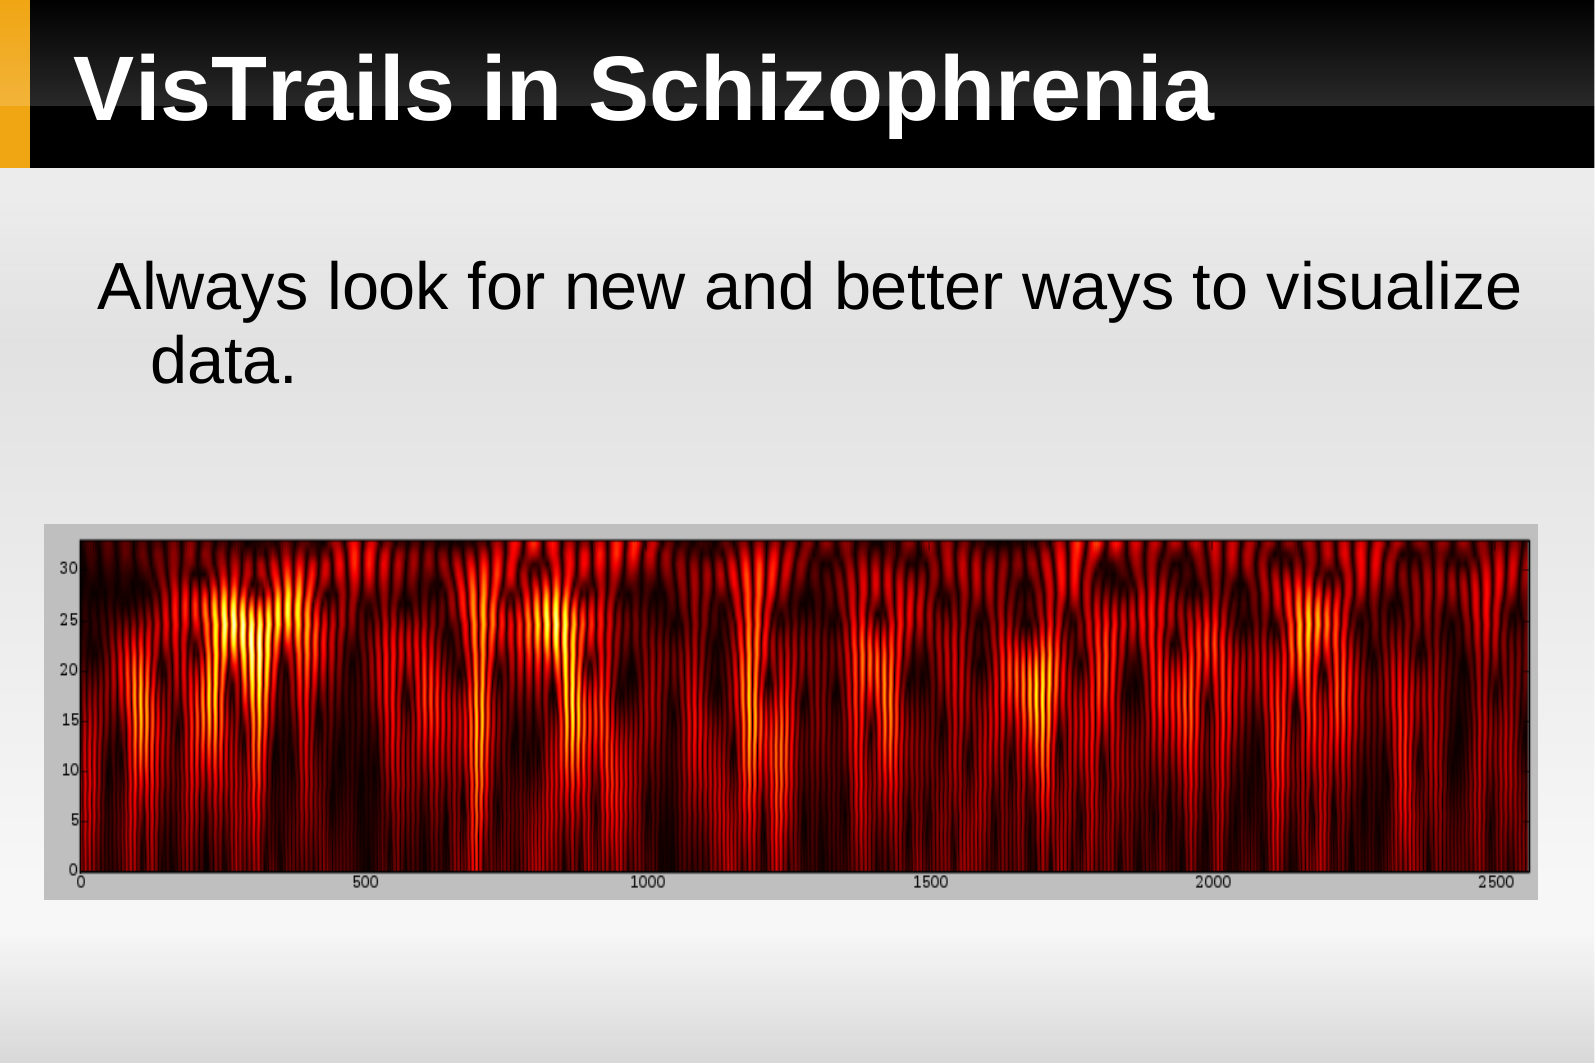

# VisTrails in Schizophrenia
Always look for new and better ways to visualize data.